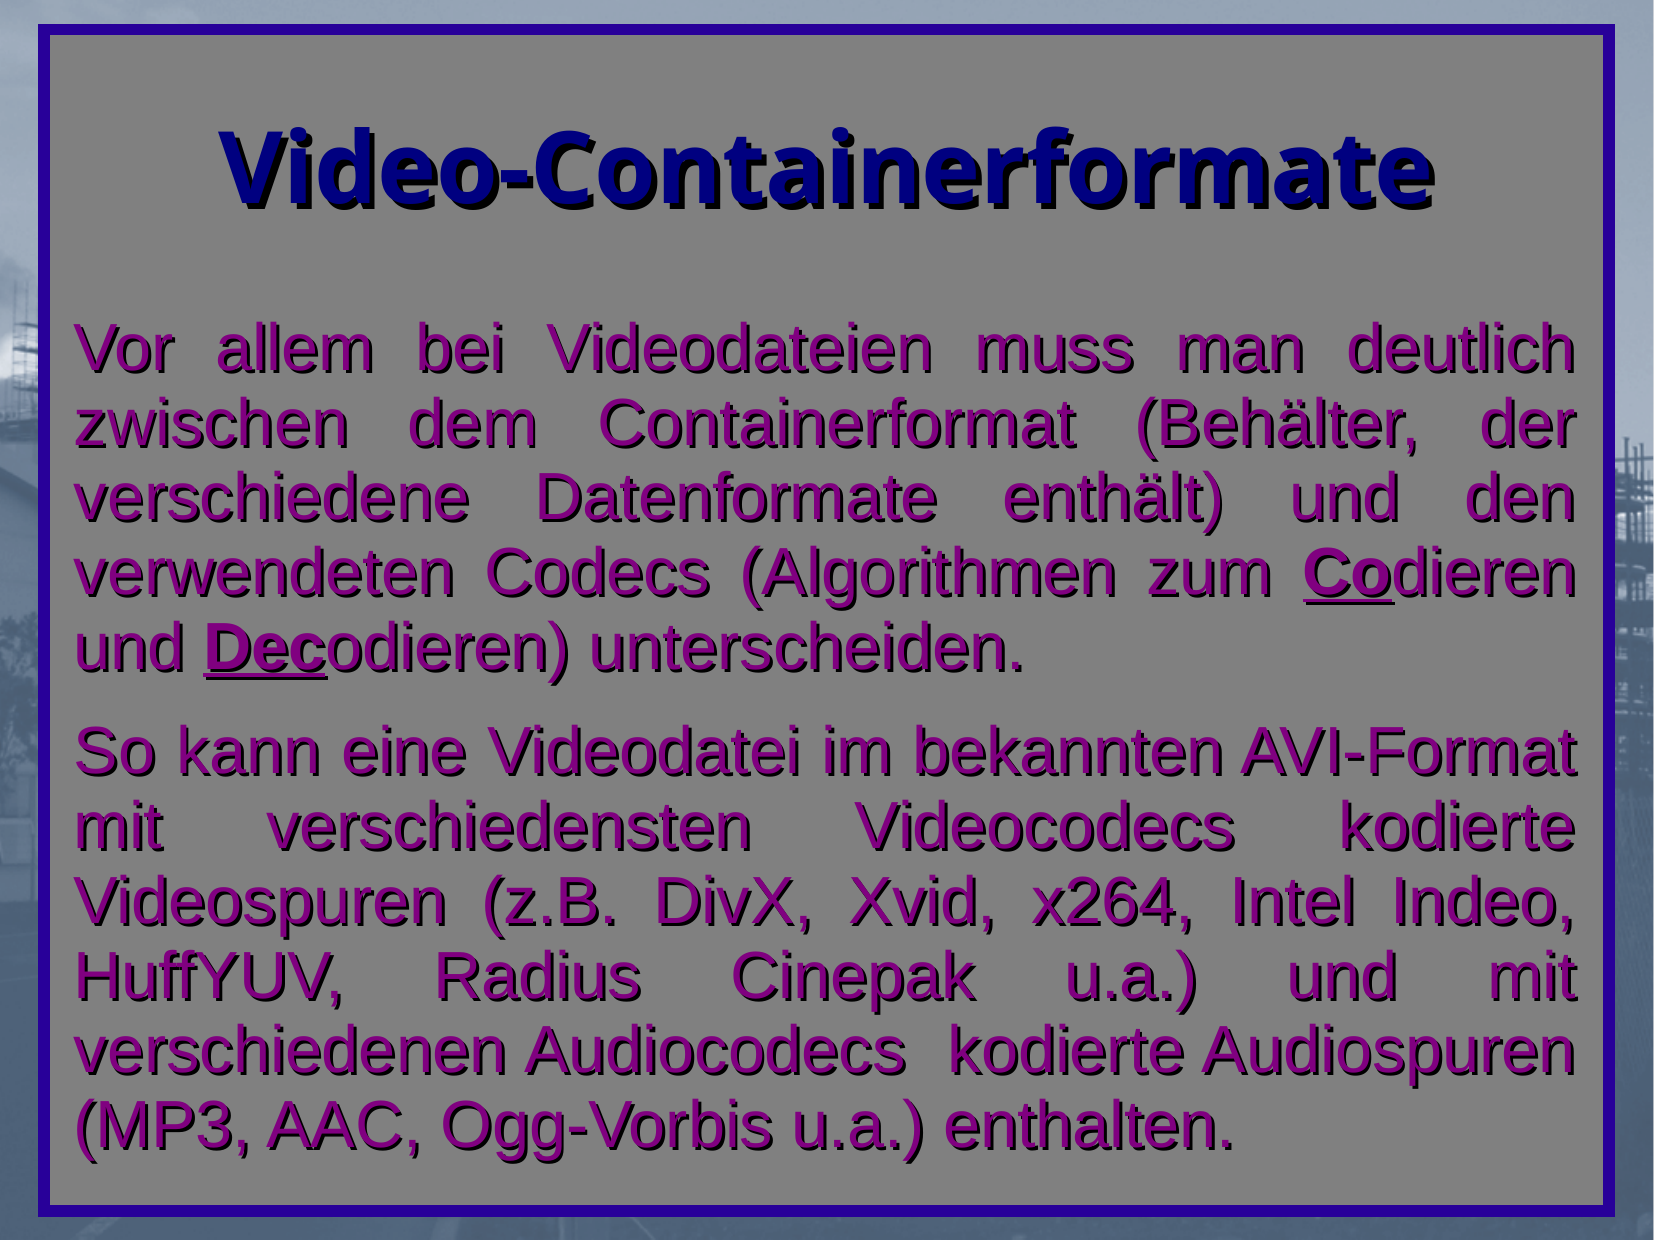

# Video-Containerformate
Vor allem bei Videodateien muss man deutlich zwischen dem Containerformat (Behälter, der verschiedene Datenformate enthält) und den verwendeten Codecs (Algorithmen zum Codieren und Decodieren) unterscheiden.
So kann eine Videodatei im bekannten AVI-Format mit verschiedensten Videocodecs kodierte Videospuren (z.B. DivX, Xvid, x264, Intel Indeo, HuffYUV, Radius Cinepak u.a.) und mit verschiedenen Audiocodecs kodierte Audiospuren (MP3, AAC, Ogg-Vorbis u.a.) enthalten.